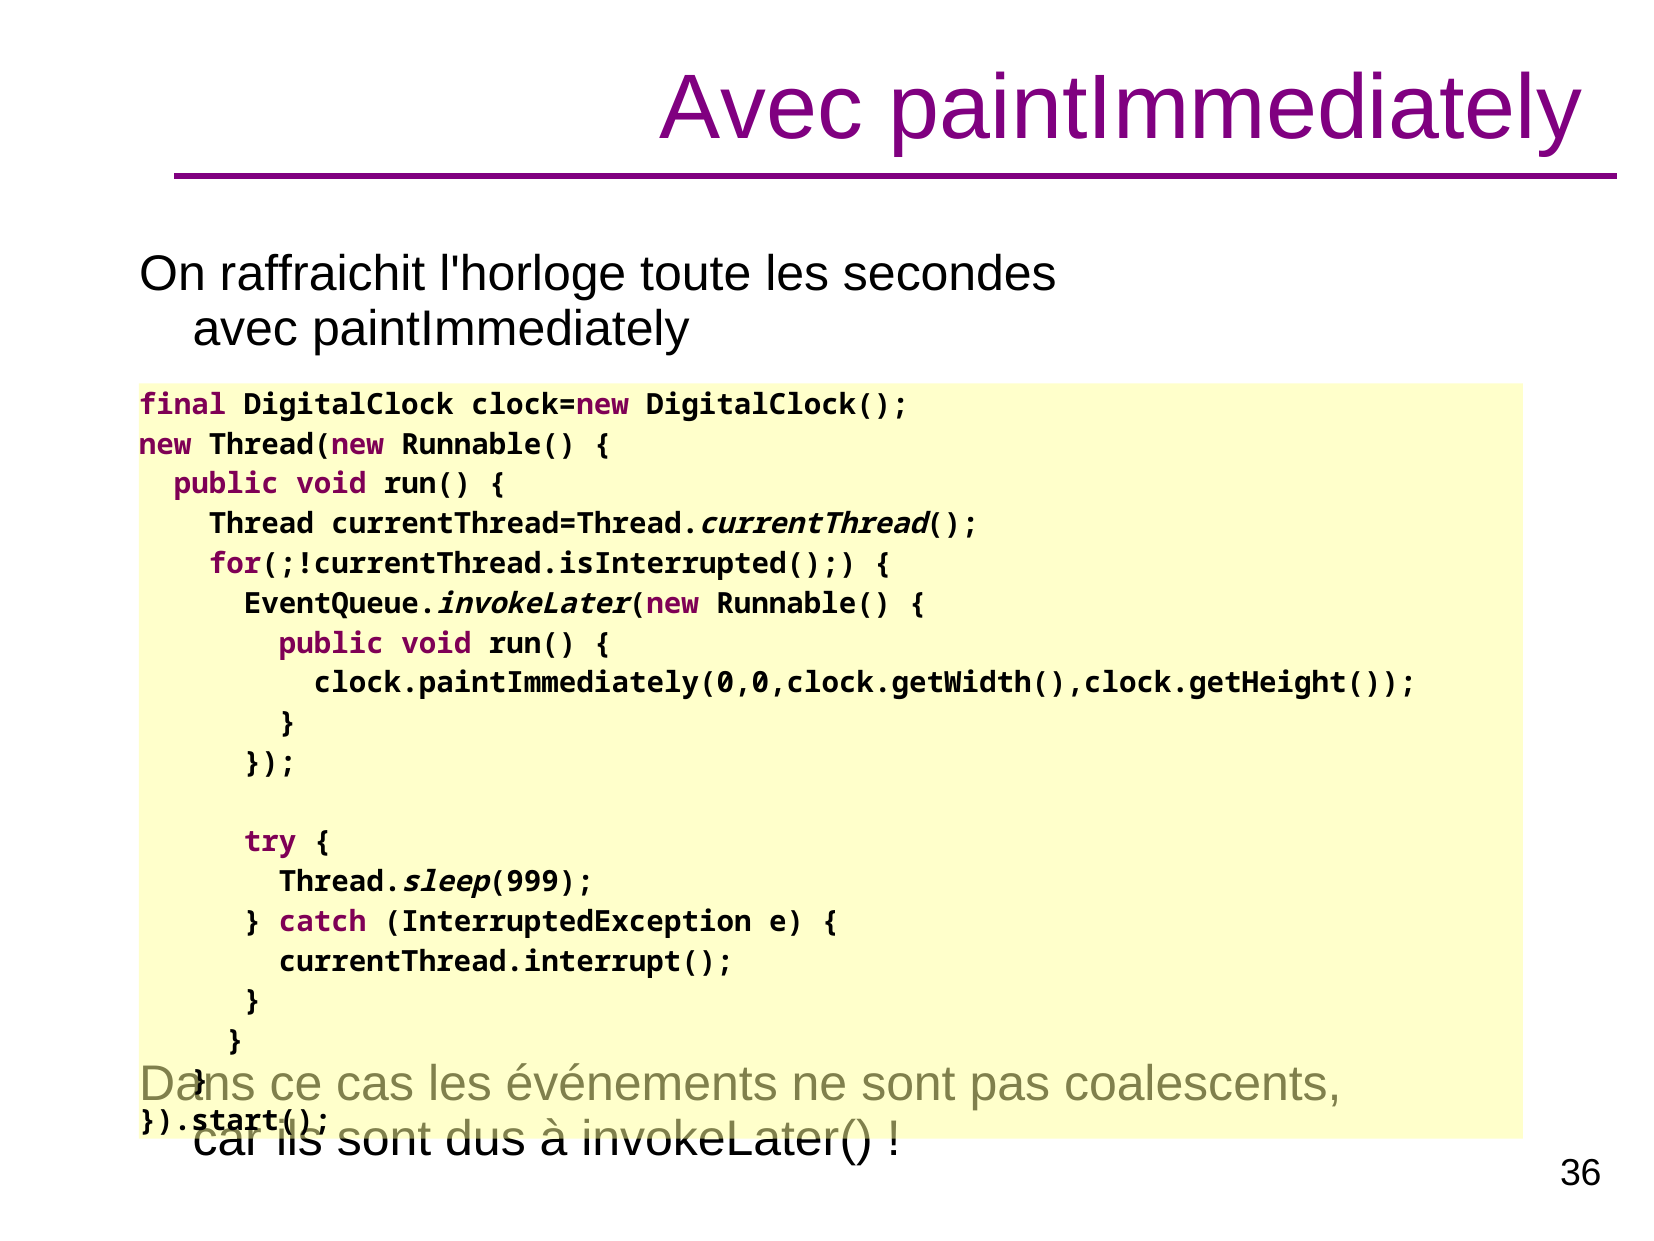

# Avec paintImmediately
On raffraichit l'horloge toute les secondes
avec paintImmediately
Dans ce cas les événements ne sont pas coalescents,
car ils sont dus à invokeLater() !
final DigitalClock clock=new DigitalClock();
new Thread(new Runnable() {
 public void run() {
 Thread currentThread=Thread.currentThread();
 for(;!currentThread.isInterrupted();) {
 EventQueue.invokeLater(new Runnable() {
 public void run() {
 clock.paintImmediately(0,0,clock.getWidth(),clock.getHeight());
 }
 });
 try {
 Thread.sleep(999);
 } catch (InterruptedException e) {
 currentThread.interrupt();
 }
 }
 }
}).start();